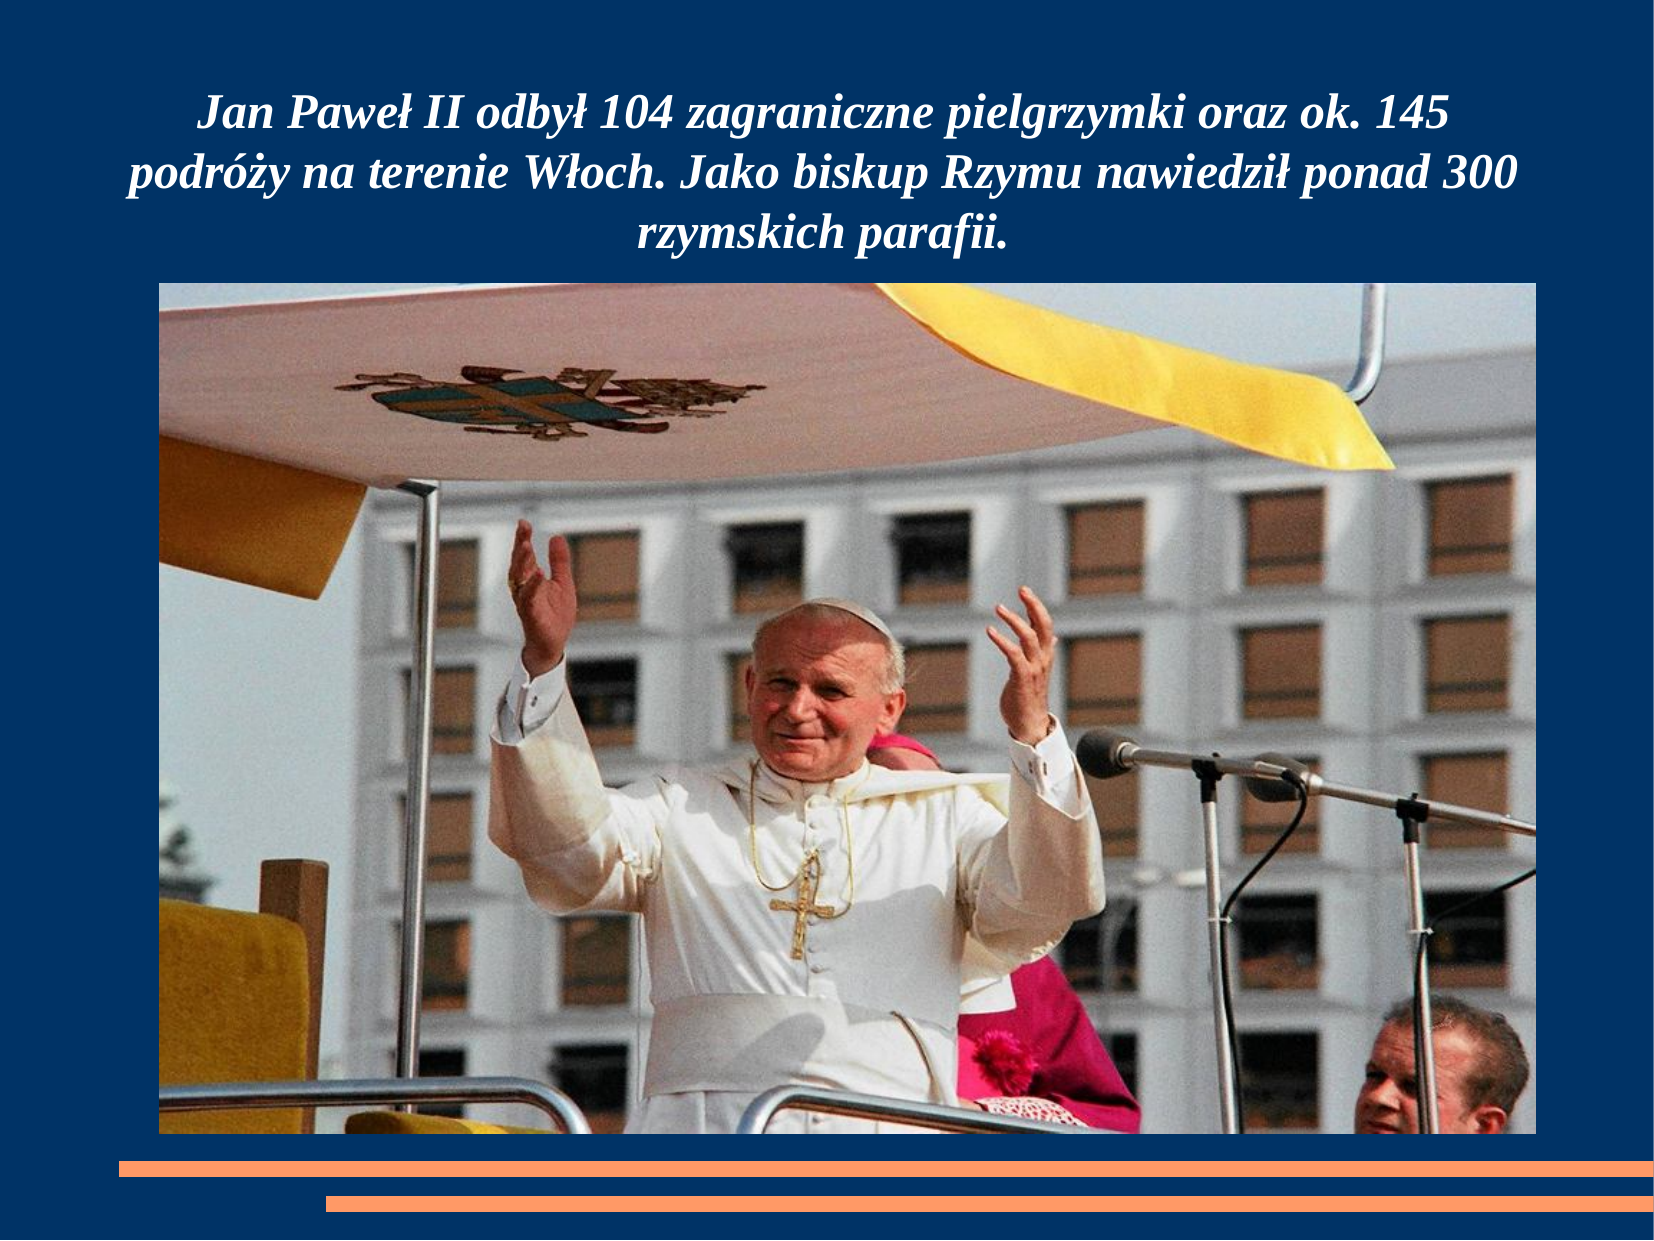

# Jan Paweł II odbył 104 zagraniczne pielgrzymki oraz ok. 145 podróży na terenie Włoch. Jako biskup Rzymu nawiedził ponad 300 rzymskich parafii.